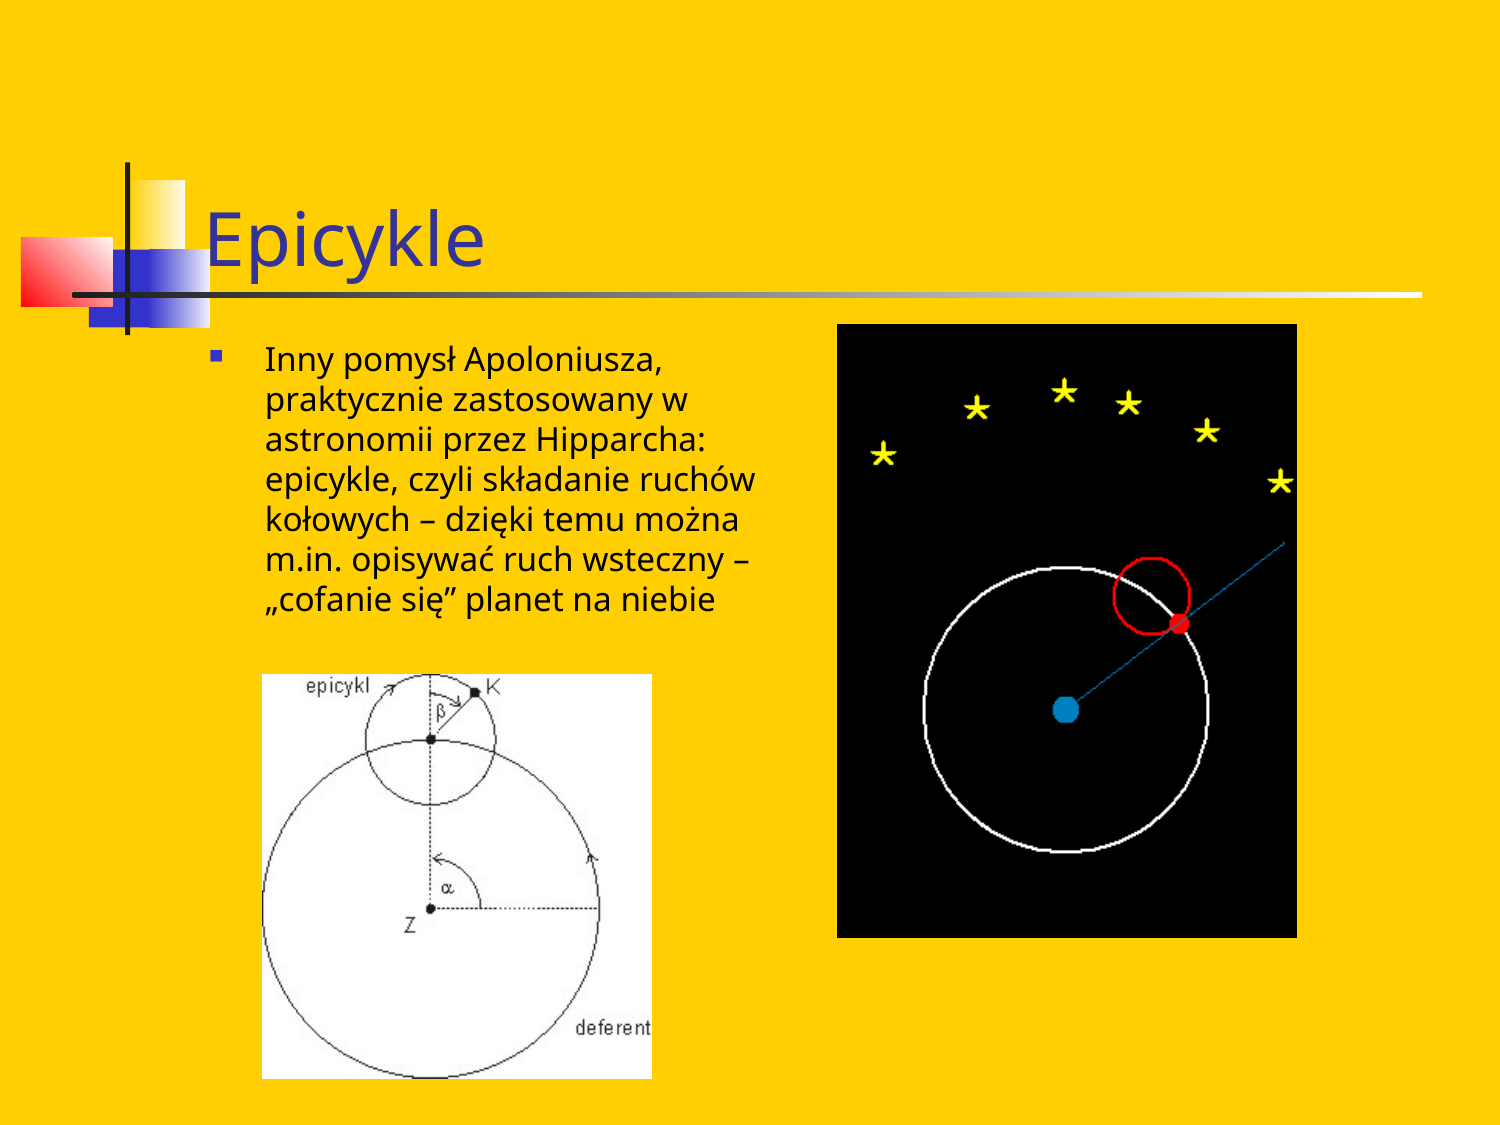

# Epicykle
Inny pomysł Apoloniusza, praktycznie zastosowany w astronomii przez Hipparcha: epicykle, czyli składanie ruchów kołowych – dzięki temu można m.in. opisywać ruch wsteczny – „cofanie się” planet na niebie